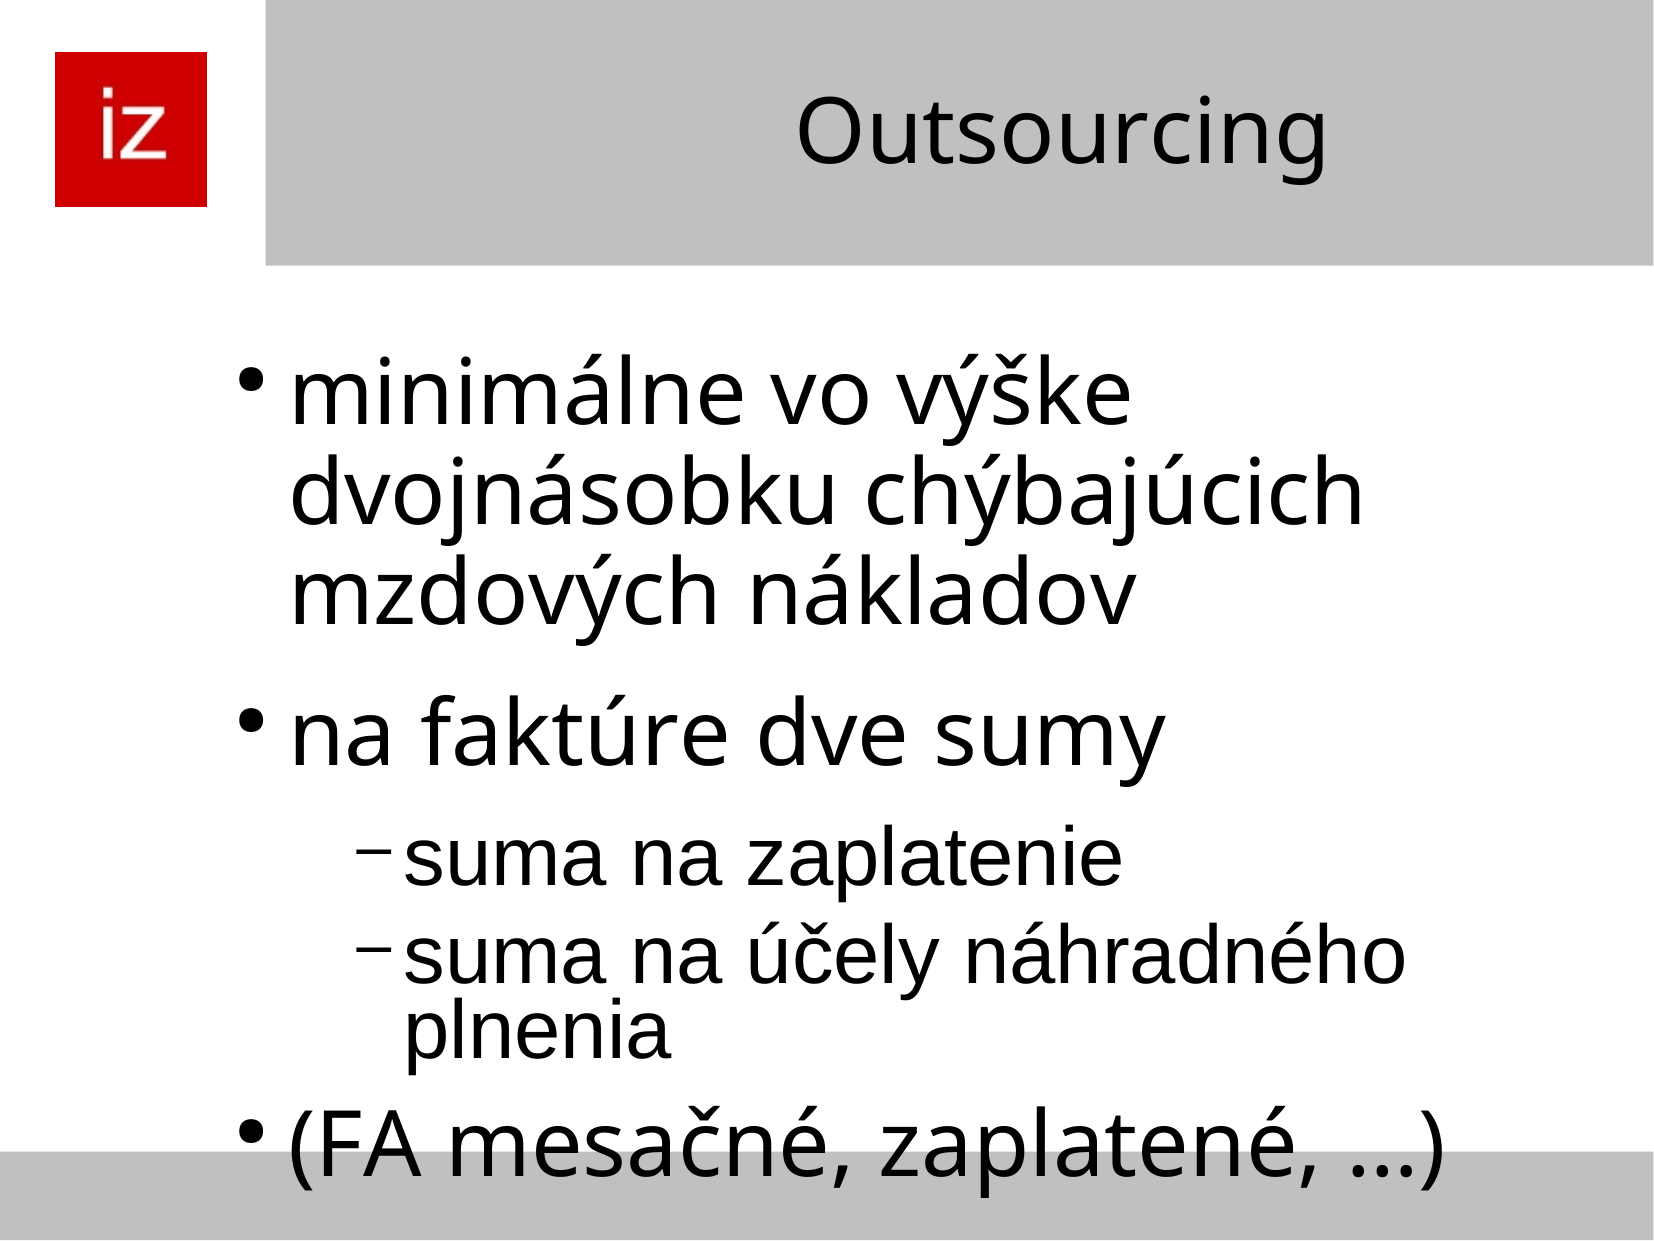

# Outsourcing
minimálne vo výške dvojnásobku chýbajúcich mzdových nákladov
na faktúre dve sumy
suma na zaplatenie
suma na účely náhradného plnenia
(FA mesačné, zaplatené, …)